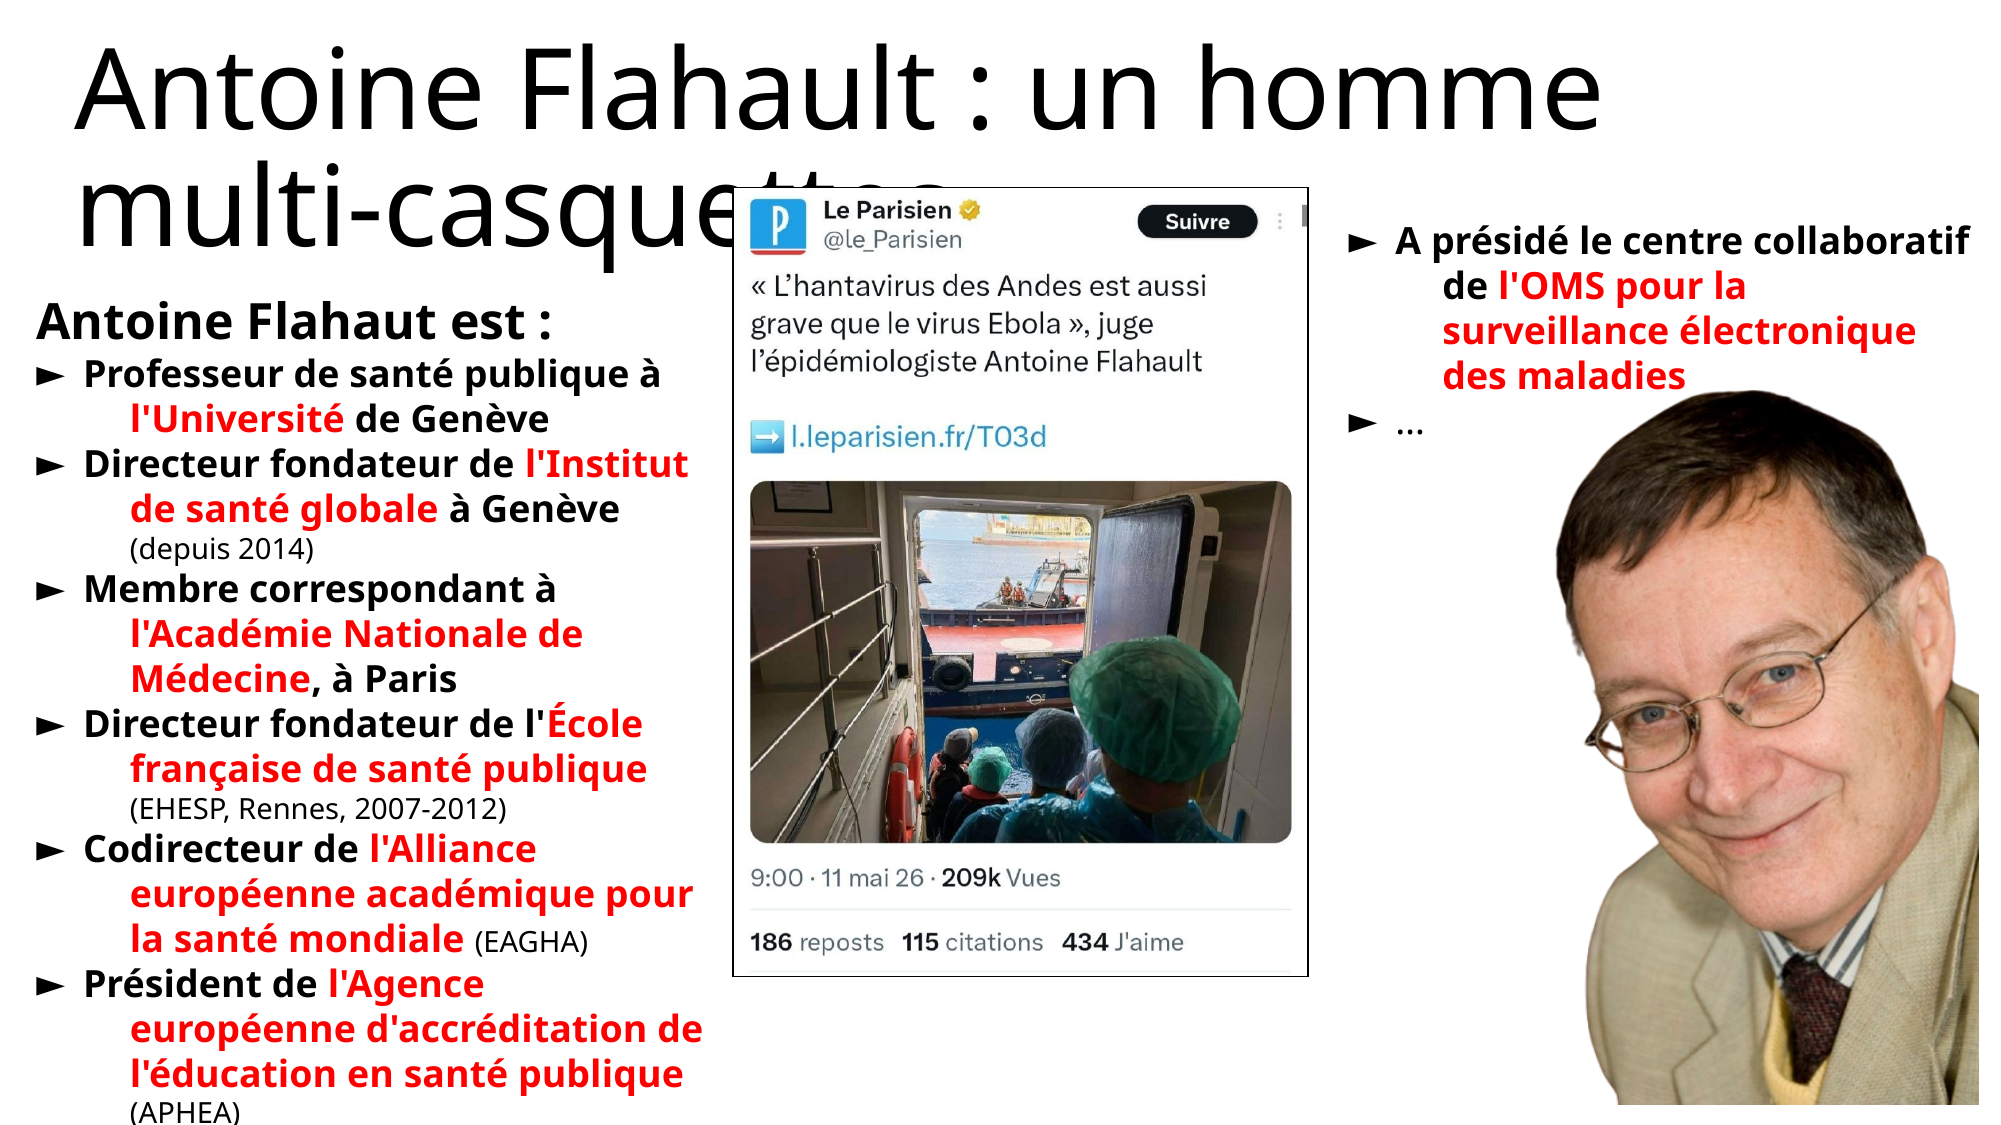

Antoine Flahault : un homme multi-casquettes
A présidé le centre collaboratif de l'OMS pour la surveillance électronique des maladies
…
Antoine Flahaut est :
Professeur de santé publique à l'Université de Genève
Directeur fondateur de l'Institut de santé globale à Genève
(depuis 2014)
Membre correspondant à l'Académie Nationale de Médecine, à Paris
Directeur fondateur de l'École française de santé publique
(EHESP, Rennes, 2007-2012)
Codirecteur de l'Alliance européenne académique pour la santé mondiale (EAGHA)
Président de l'Agence européenne d'accréditation de l'éducation en santé publique (APHEA)